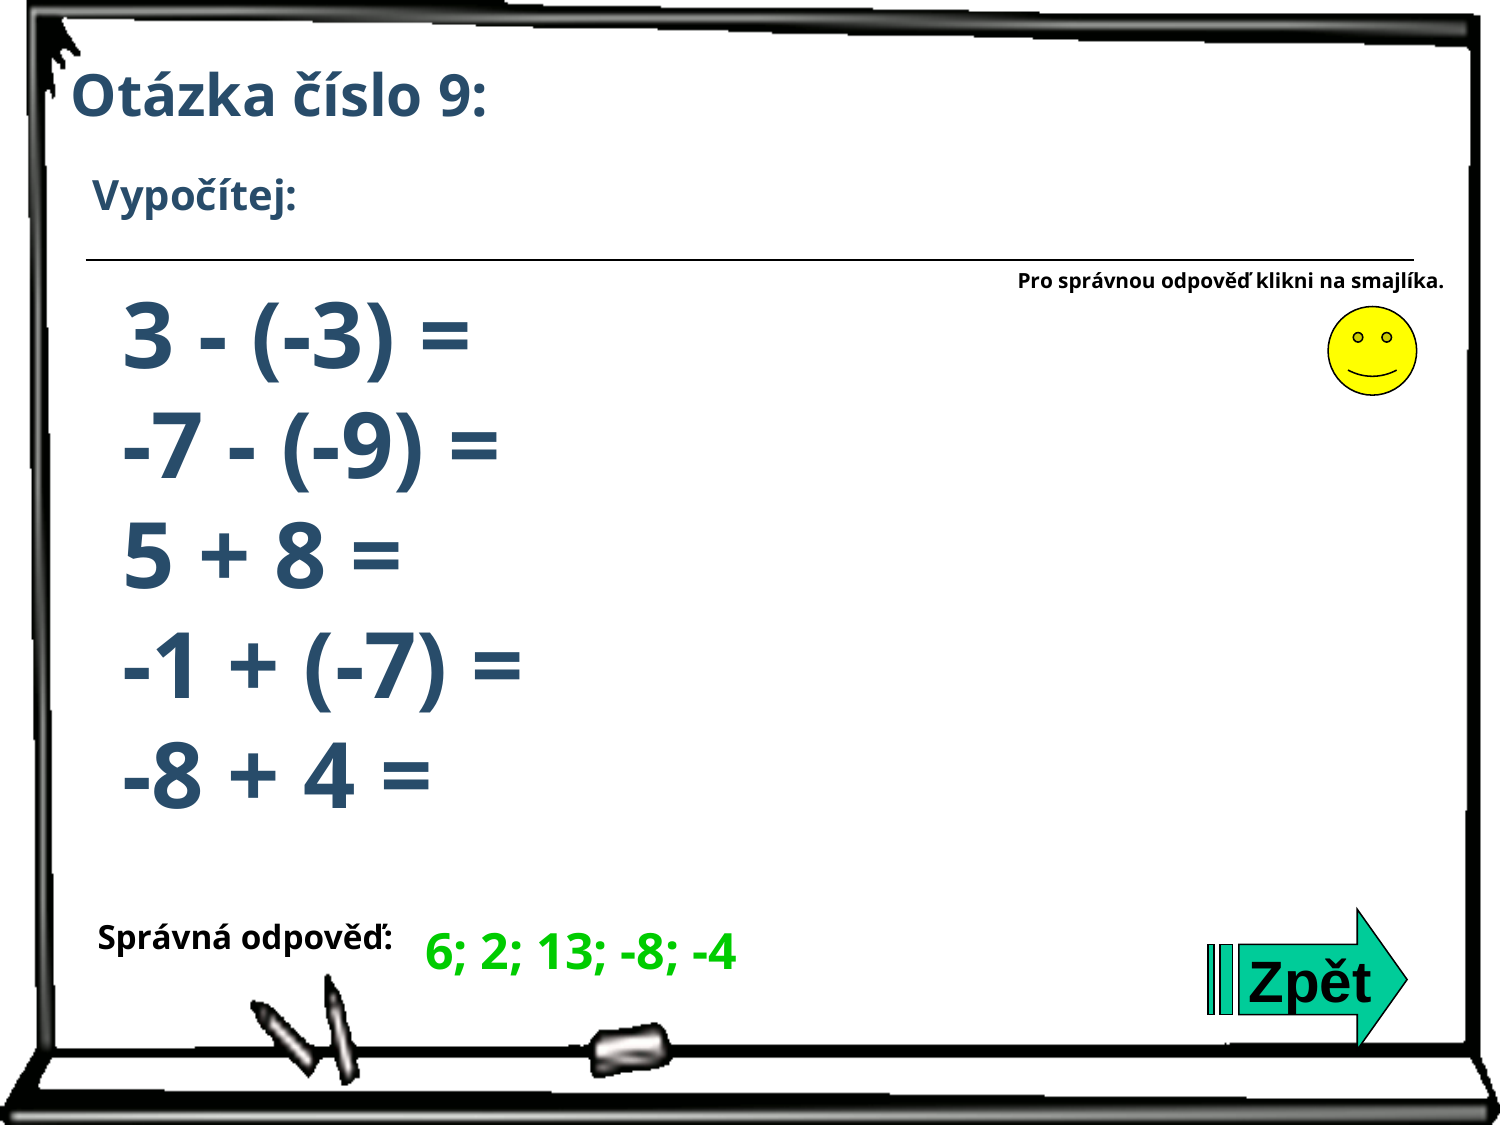

Otázka číslo 9:
Vypočítej:
Pro správnou odpověď klikni na smajlíka.
3 - (-3) =      
-7 - (-9) =     
5 + 8 =      
-1 + (-7) =      
-8 + 4 =
Správná odpověď:
6; 2; 13; -8; -4
Zpět